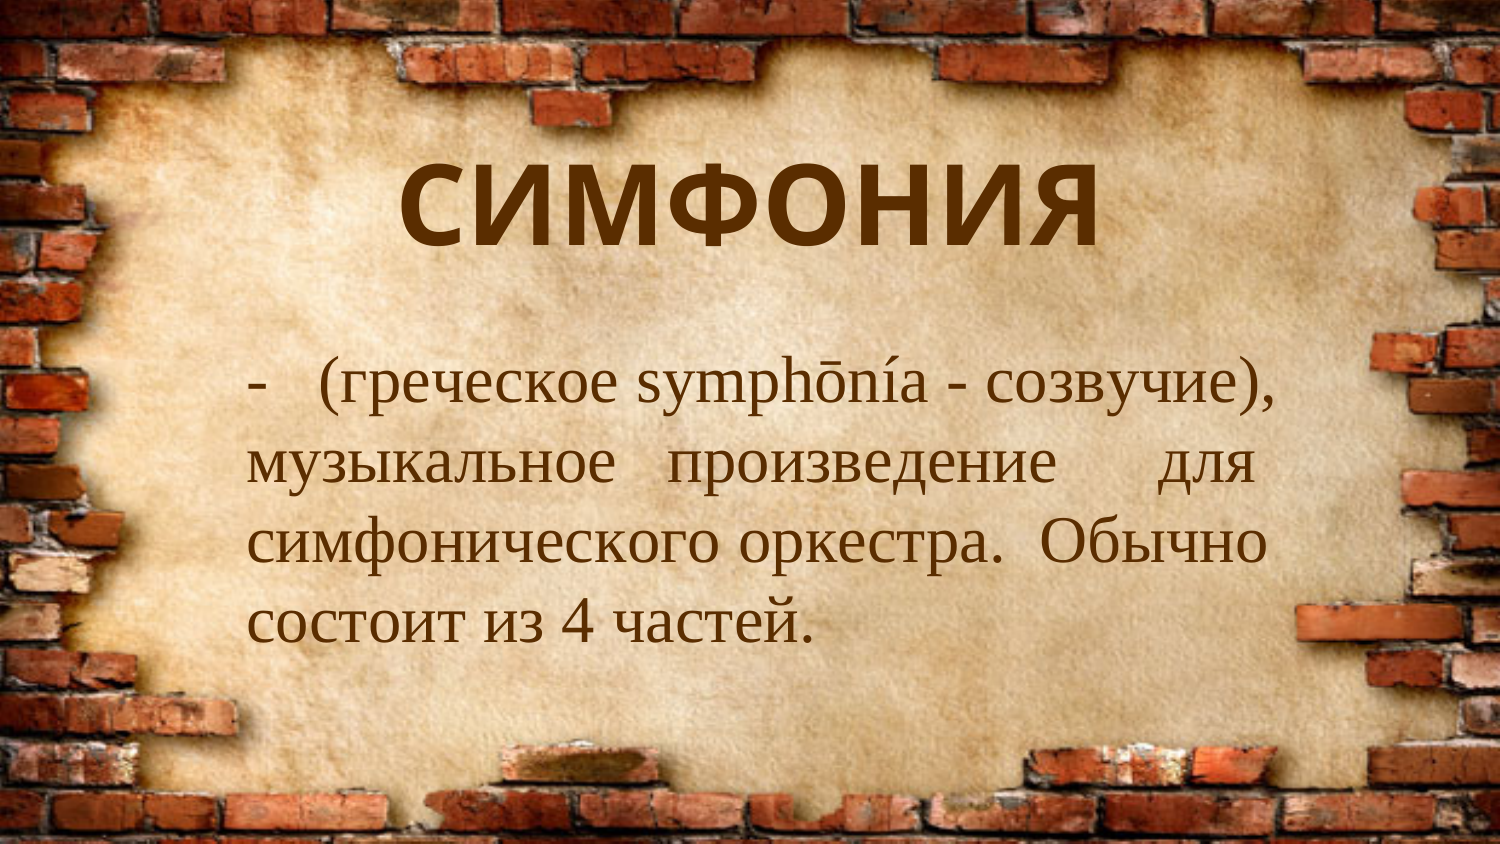

СИМФОНИЯ
	- (греческое symphōnía - созвучие), музыкальное произведение для симфонического оркестра. Обычно состоит из 4 частей.